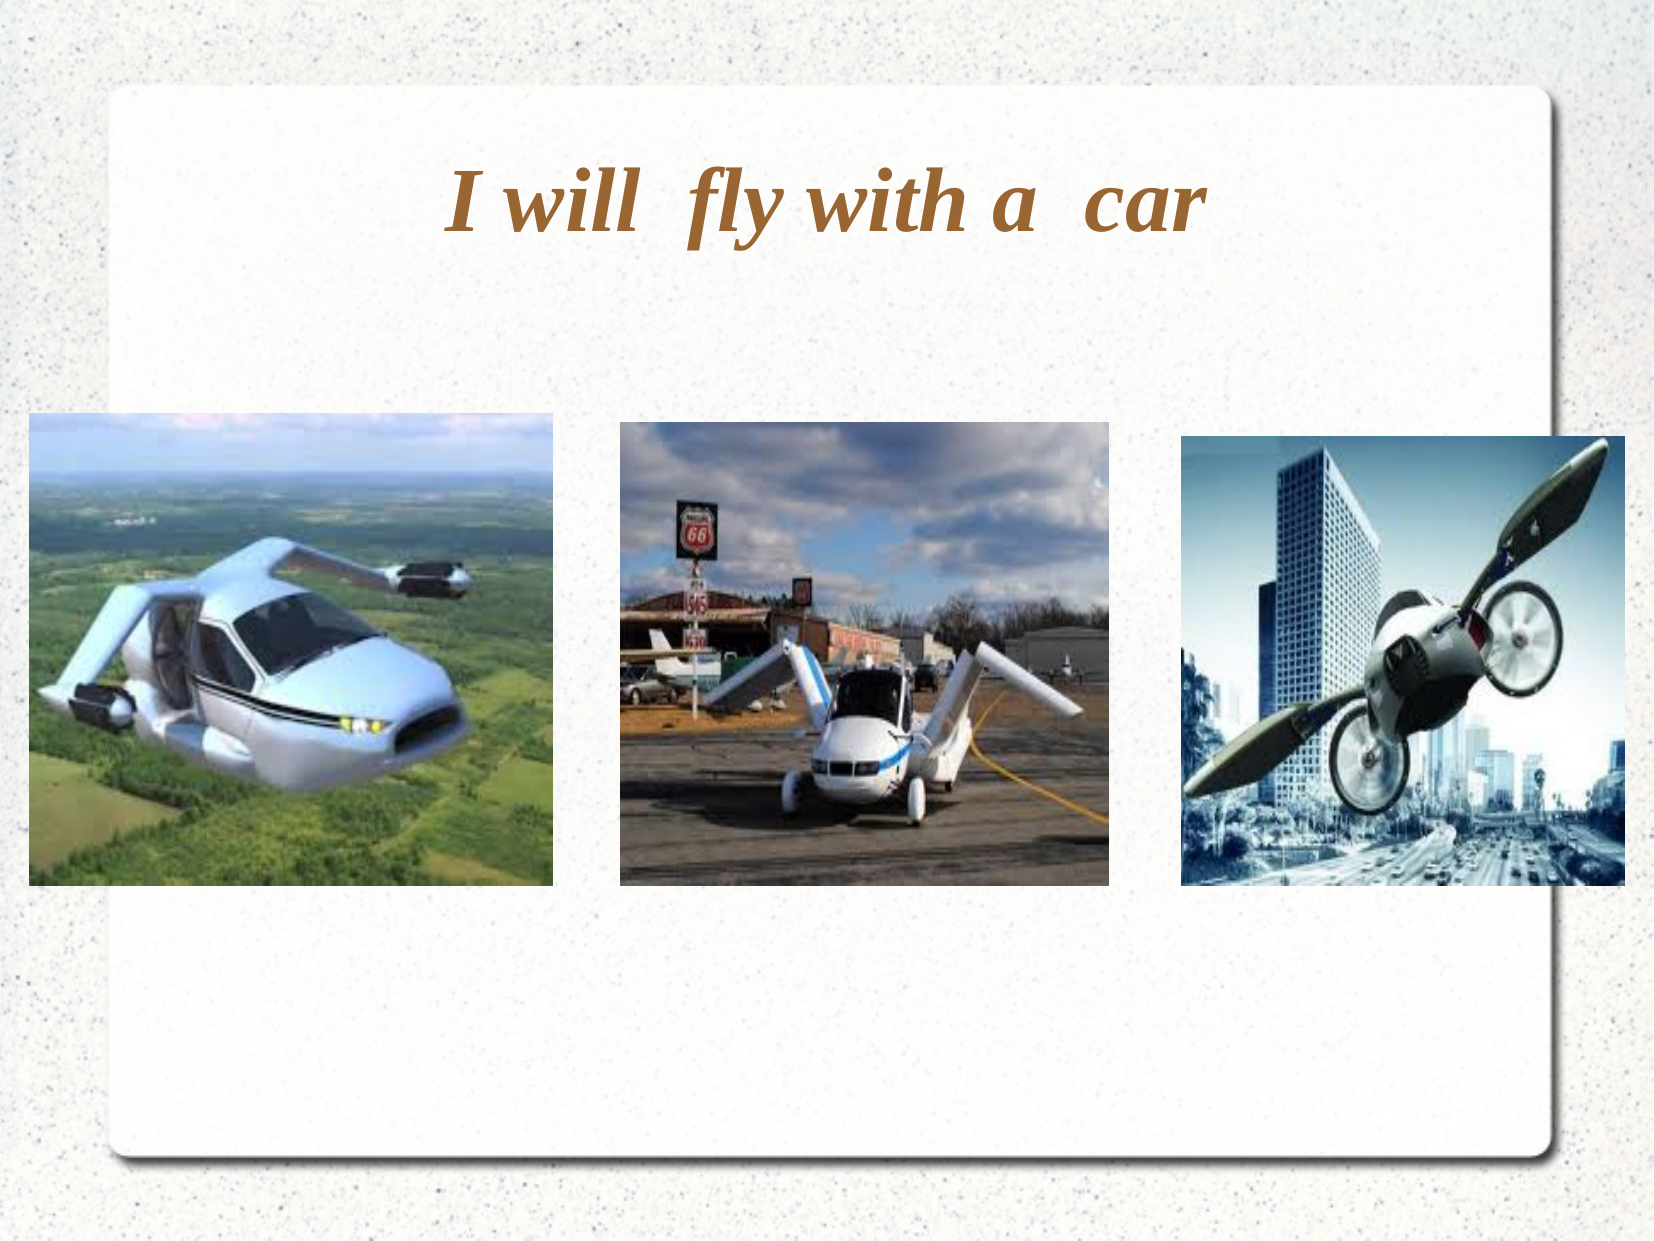

# I will fly with a car